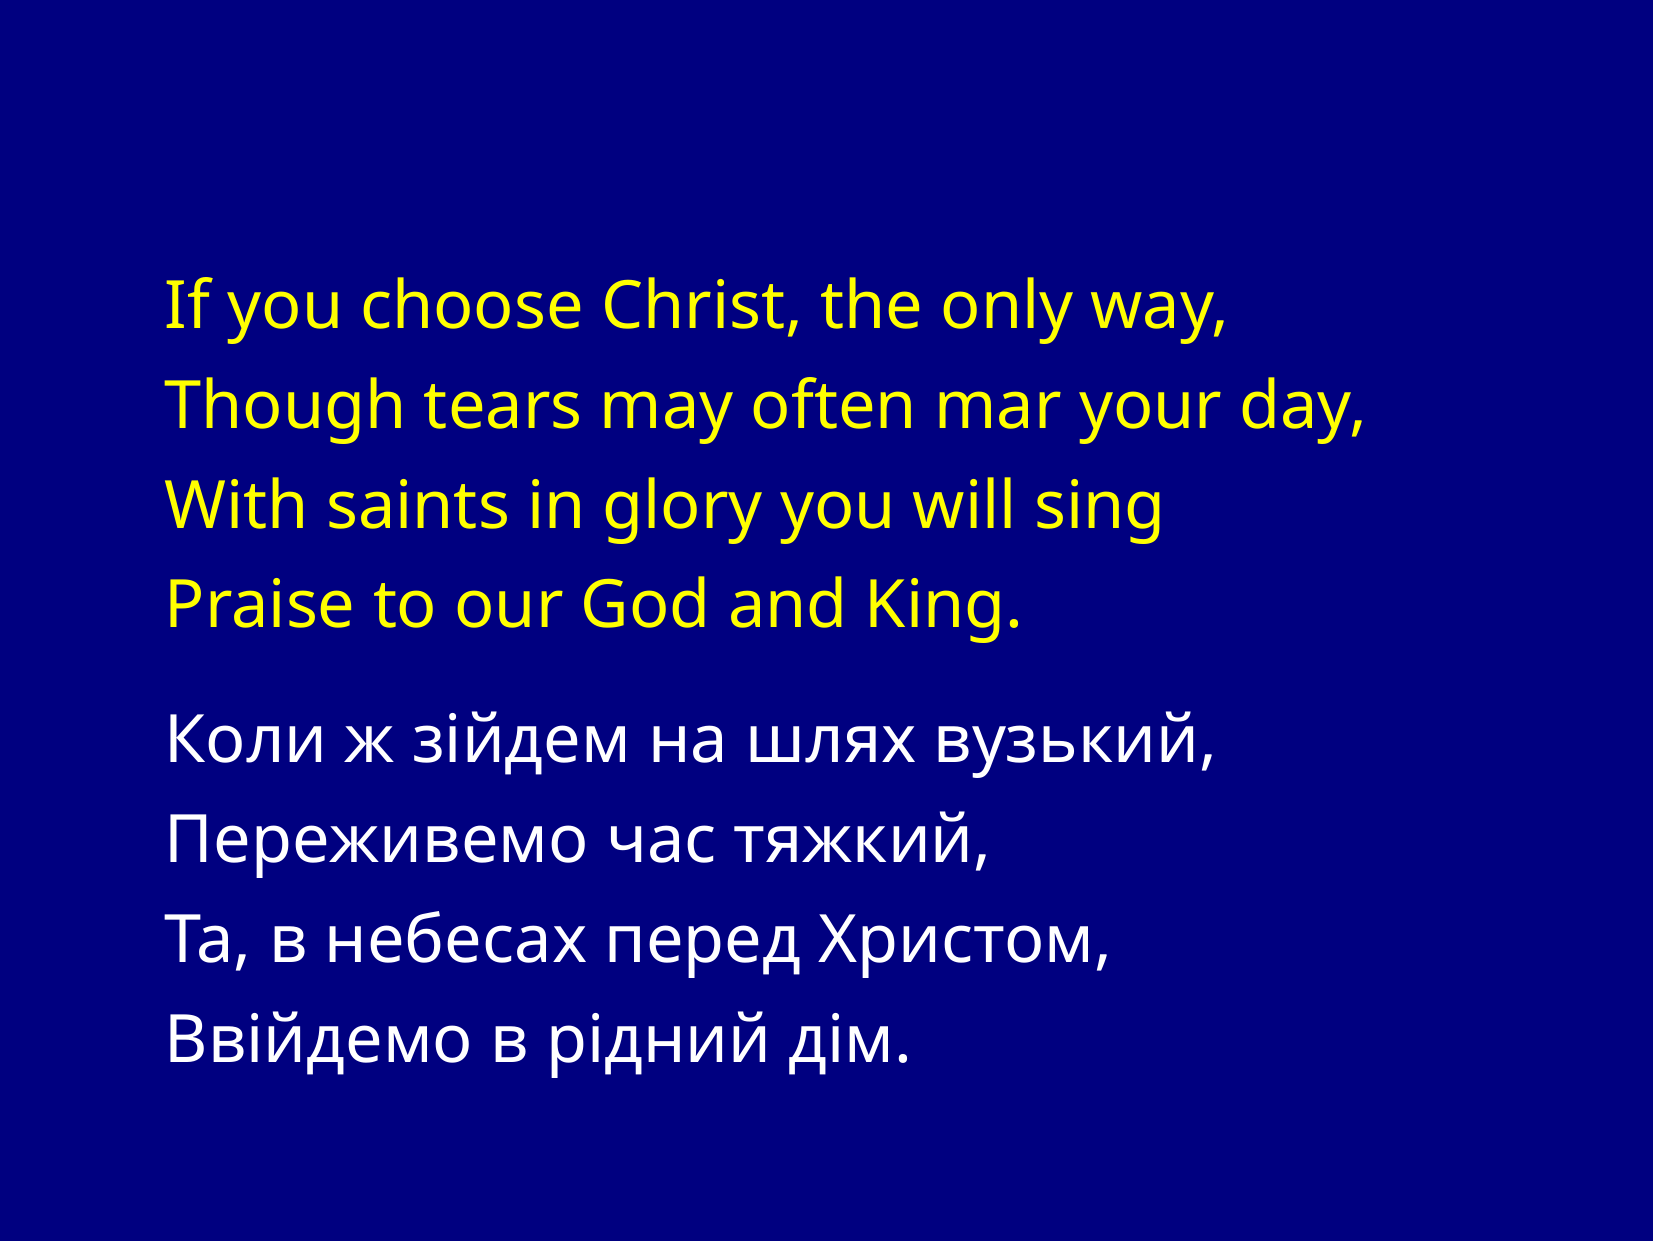

If you choose Christ, the only way,
	Though tears may often mar your day,
	With saints in glory you will sing
	Praise to our God and King.
	Коли ж зійдем на шлях вузький,
	Переживемо час тяжкий,
	Та, в небесах перед Христом,
	Ввійдемо в рідний дім.